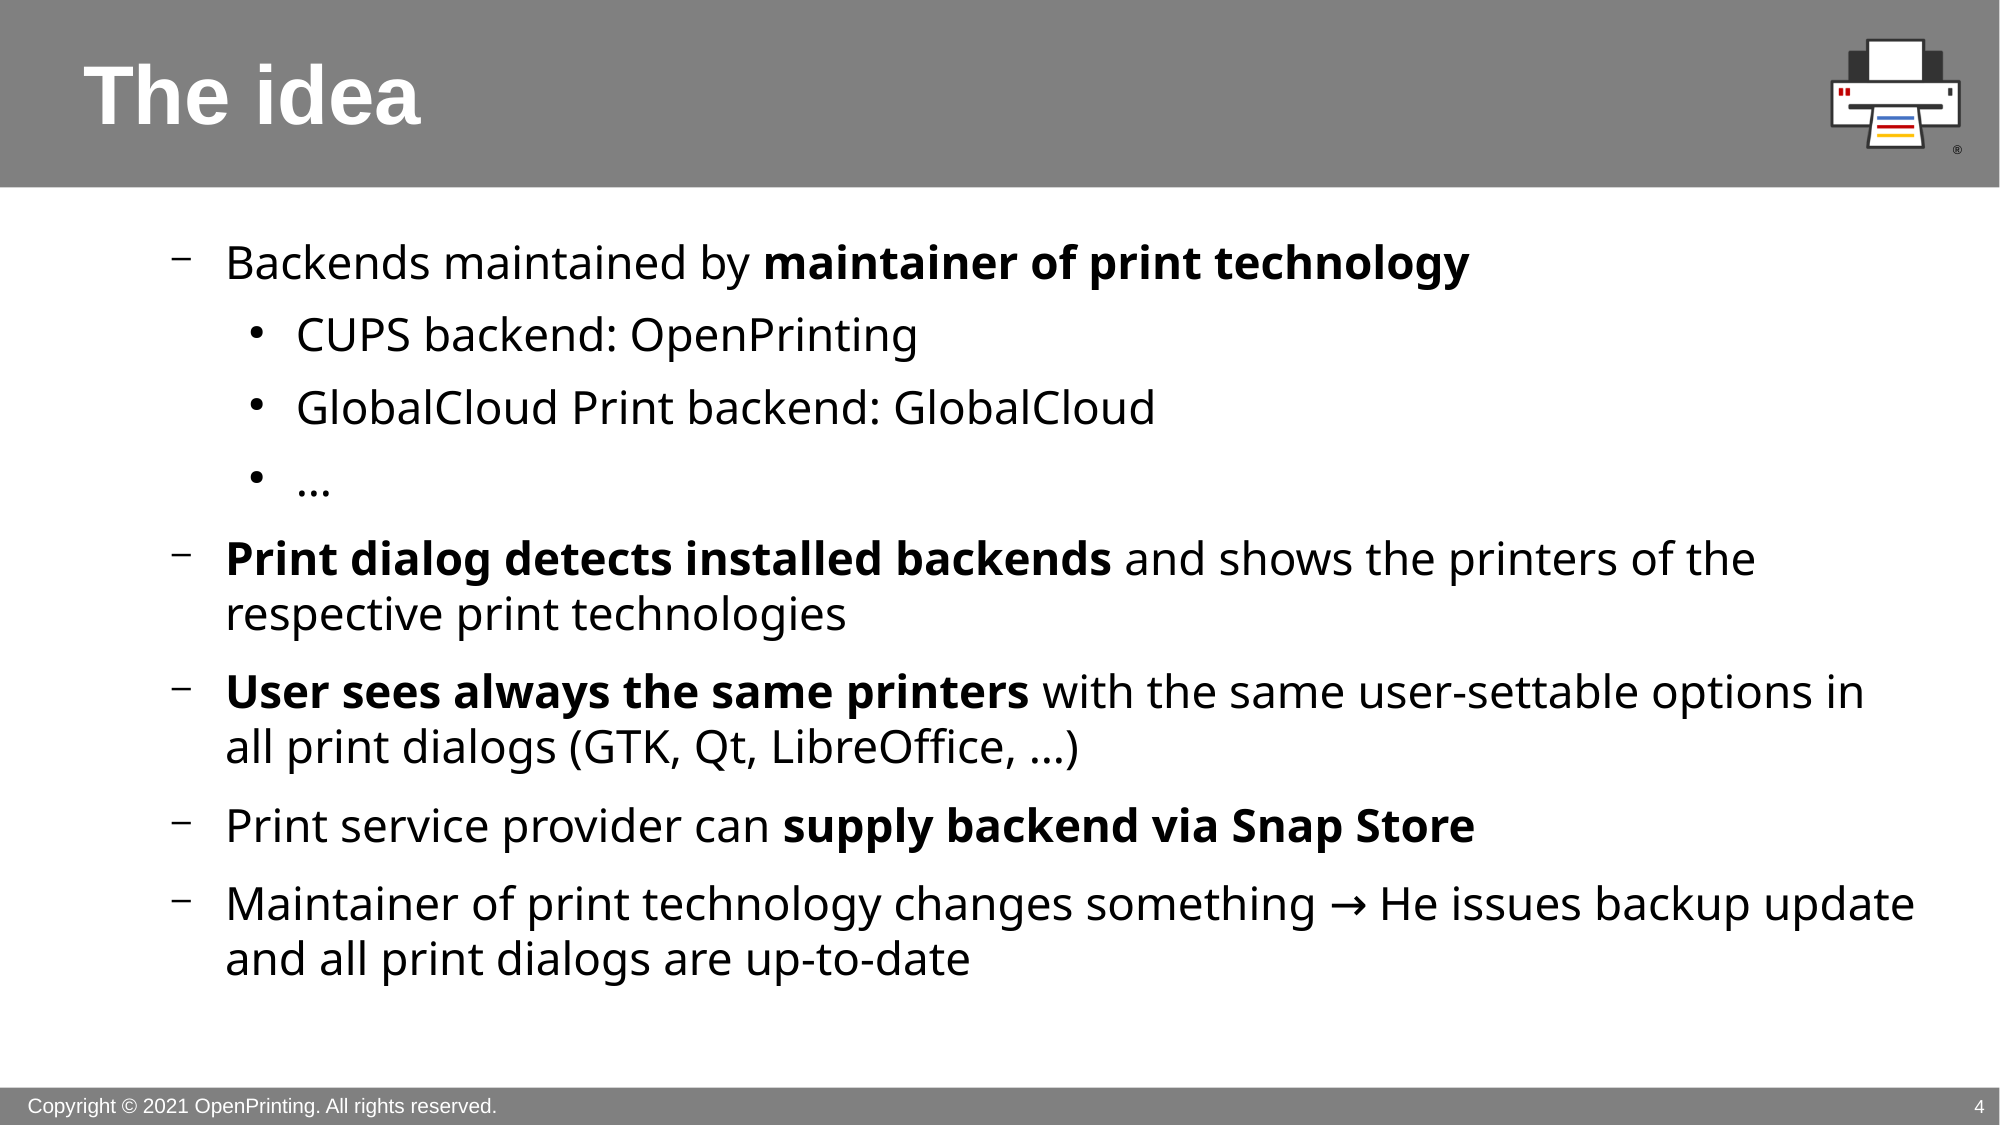

The idea
# Backends maintained by maintainer of print technology
CUPS backend: OpenPrinting
GlobalCloud Print backend: GlobalCloud
…
Print dialog detects installed backends and shows the printers of the respective print technologies
User sees always the same printers with the same user-settable options in all print dialogs (GTK, Qt, LibreOffice, …)
Print service provider can supply backend via Snap Store
Maintainer of print technology changes something → He issues backup update and all print dialogs are up-to-date